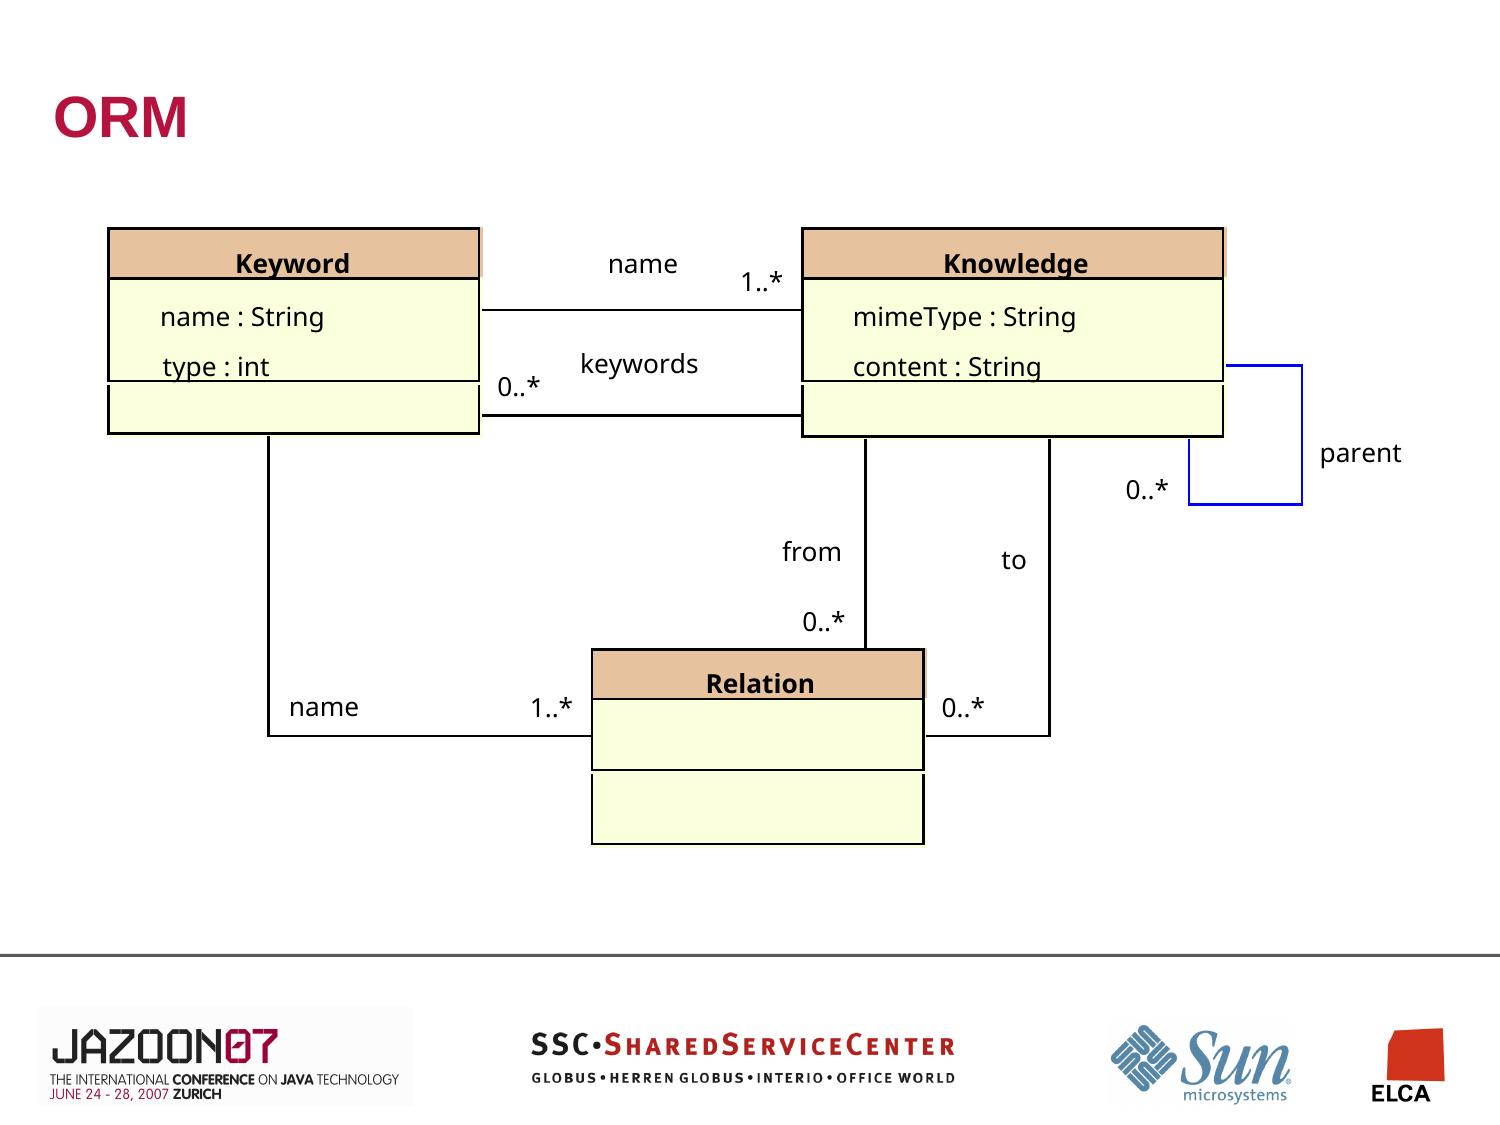

# ORM
Keyword
name
Knowledge
1..*
name : String
mimeType : String
keywords
content : String
type : int
0..*
parent
0..*
from
to
0..*
Relation
name
1..*
0..*